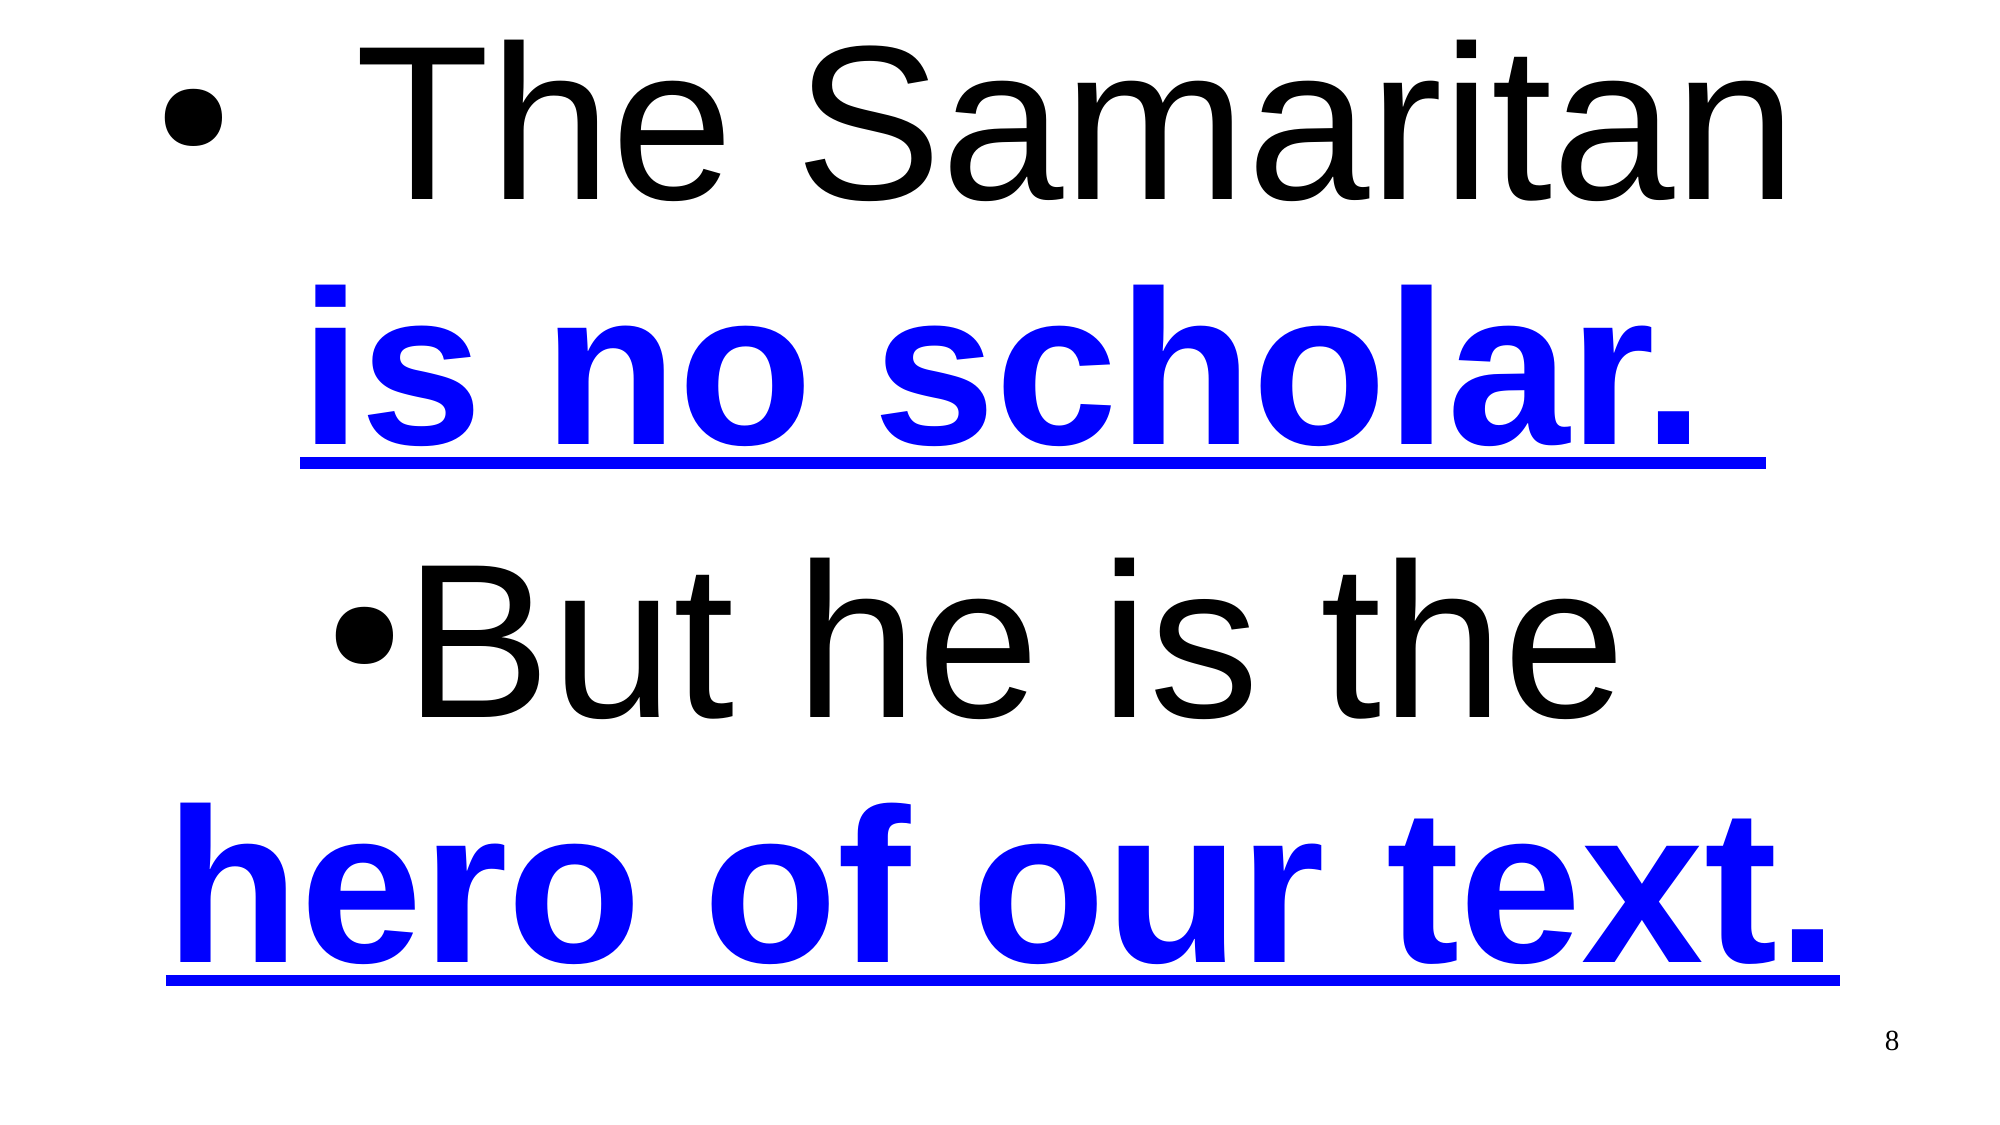

# The Samaritan is no scholar.
But he is the
hero of our text.
8